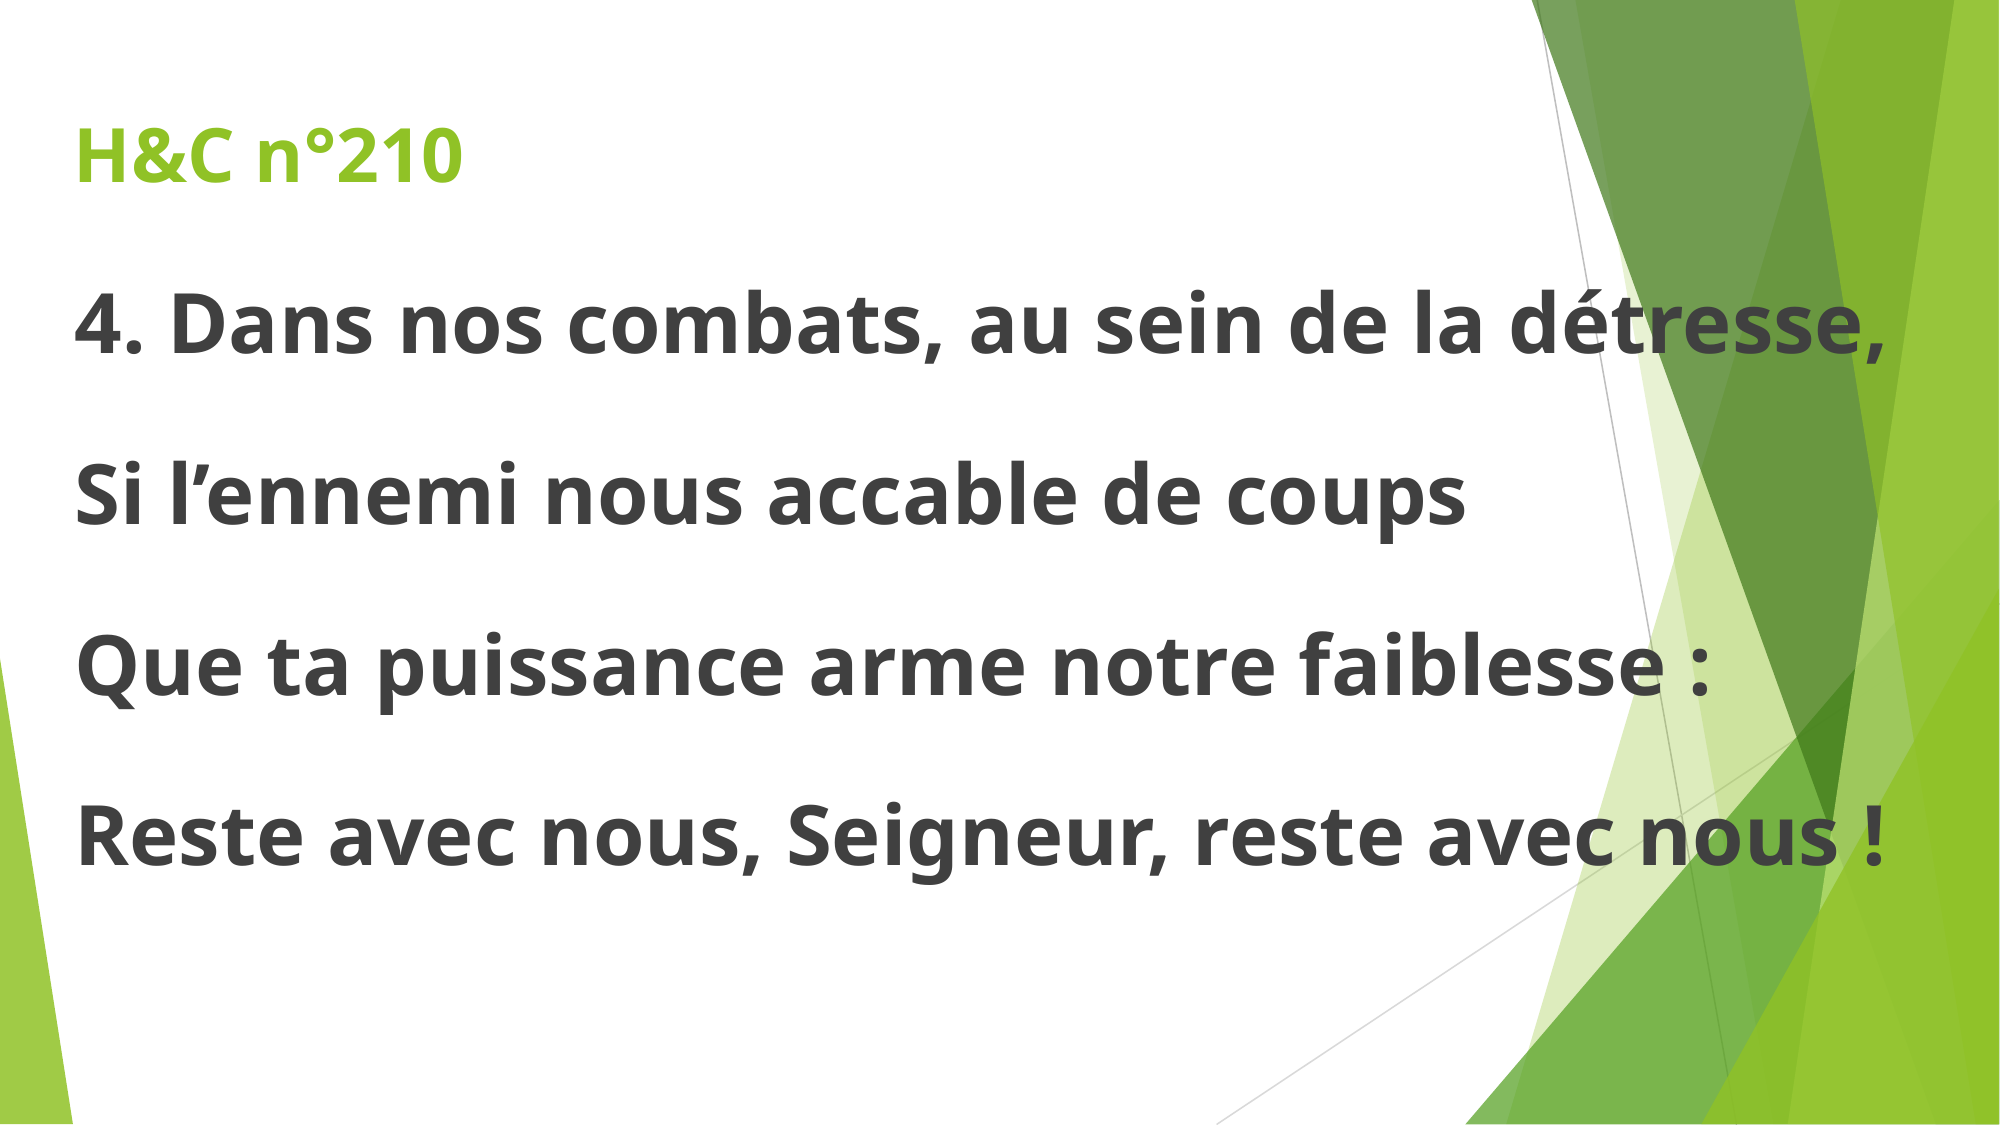

H&C n°210
4. Dans nos combats, au sein de la détresse,
Si l’ennemi nous accable de coups
Que ta puissance arme notre faiblesse :
Reste avec nous, Seigneur, reste avec nous !